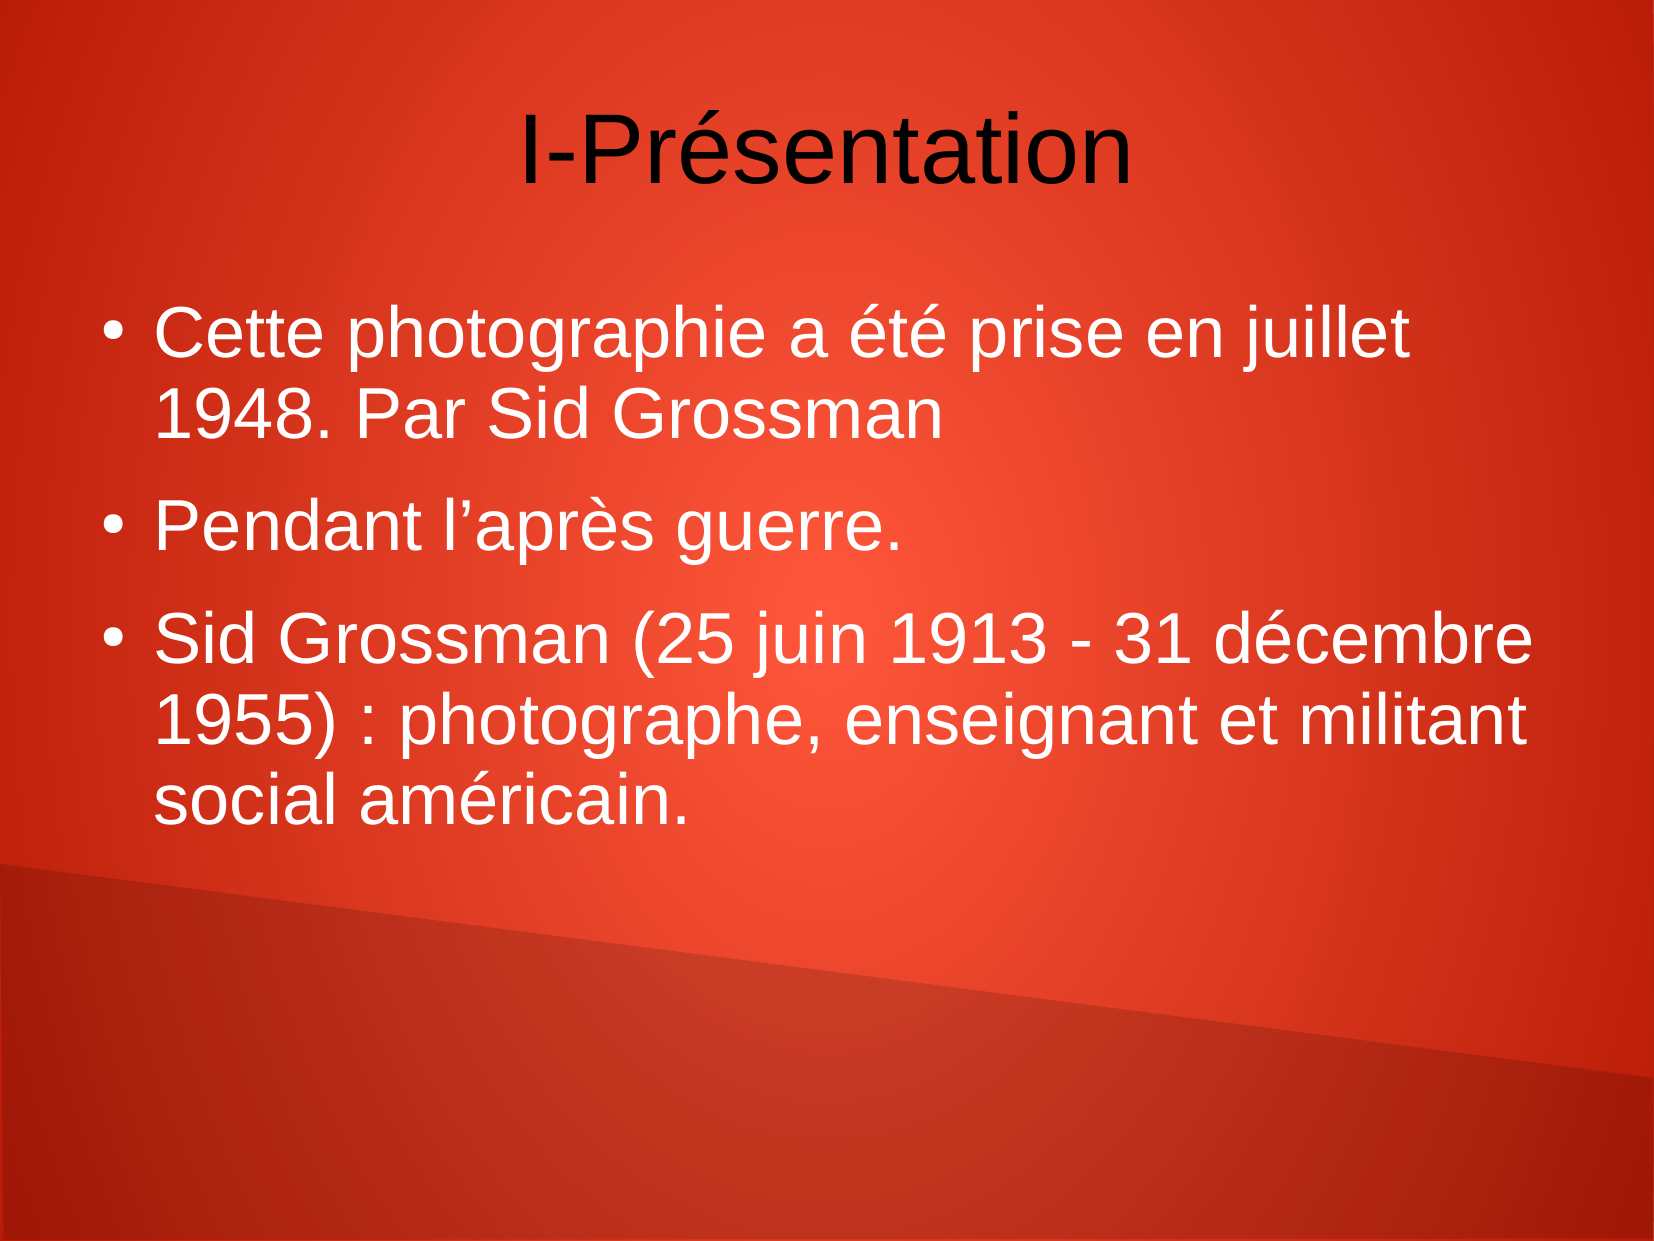

# I-Présentation
Cette photographie a été prise en juillet 1948. Par Sid Grossman
Pendant l’après guerre.
Sid Grossman (25 juin 1913 - 31 décembre 1955) : photographe, enseignant et militant social américain.